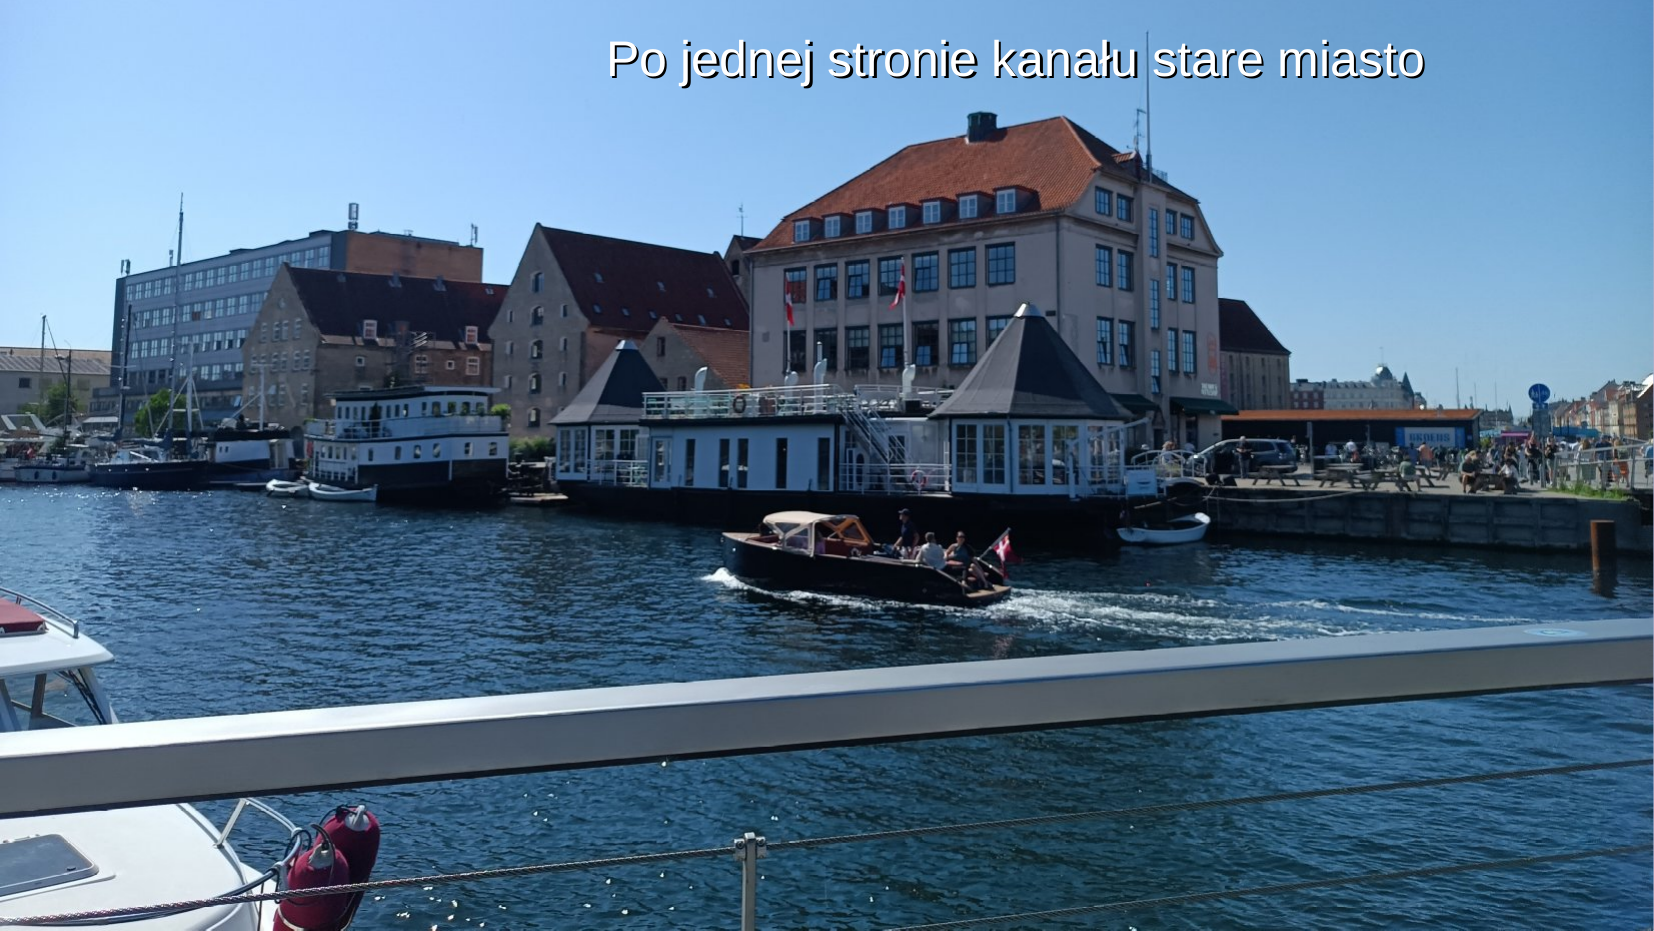

Po jednej stronie kanału stare miasto
#